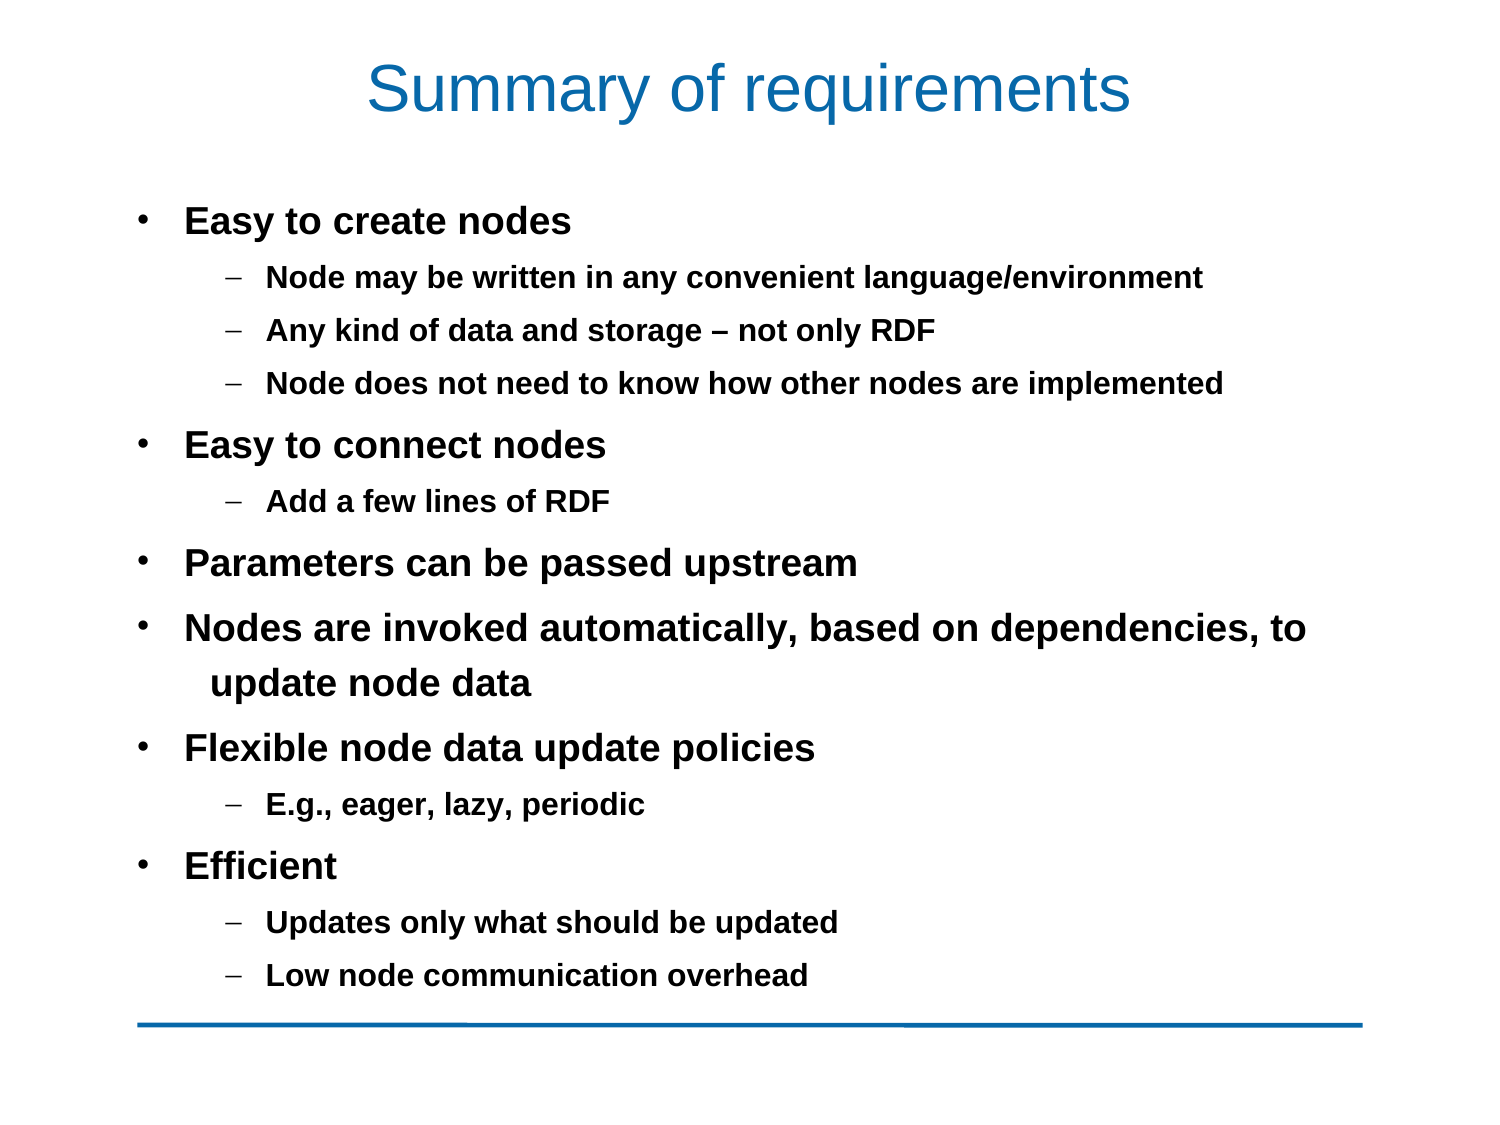

# Summary of requirements
Easy to create nodes
Node may be written in any convenient language/environment
Any kind of data and storage – not only RDF
Node does not need to know how other nodes are implemented
Easy to connect nodes
Add a few lines of RDF
Parameters can be passed upstream
Nodes are invoked automatically, based on dependencies, to update node data
Flexible node data update policies
E.g., eager, lazy, periodic
Efficient
Updates only what should be updated
Low node communication overhead